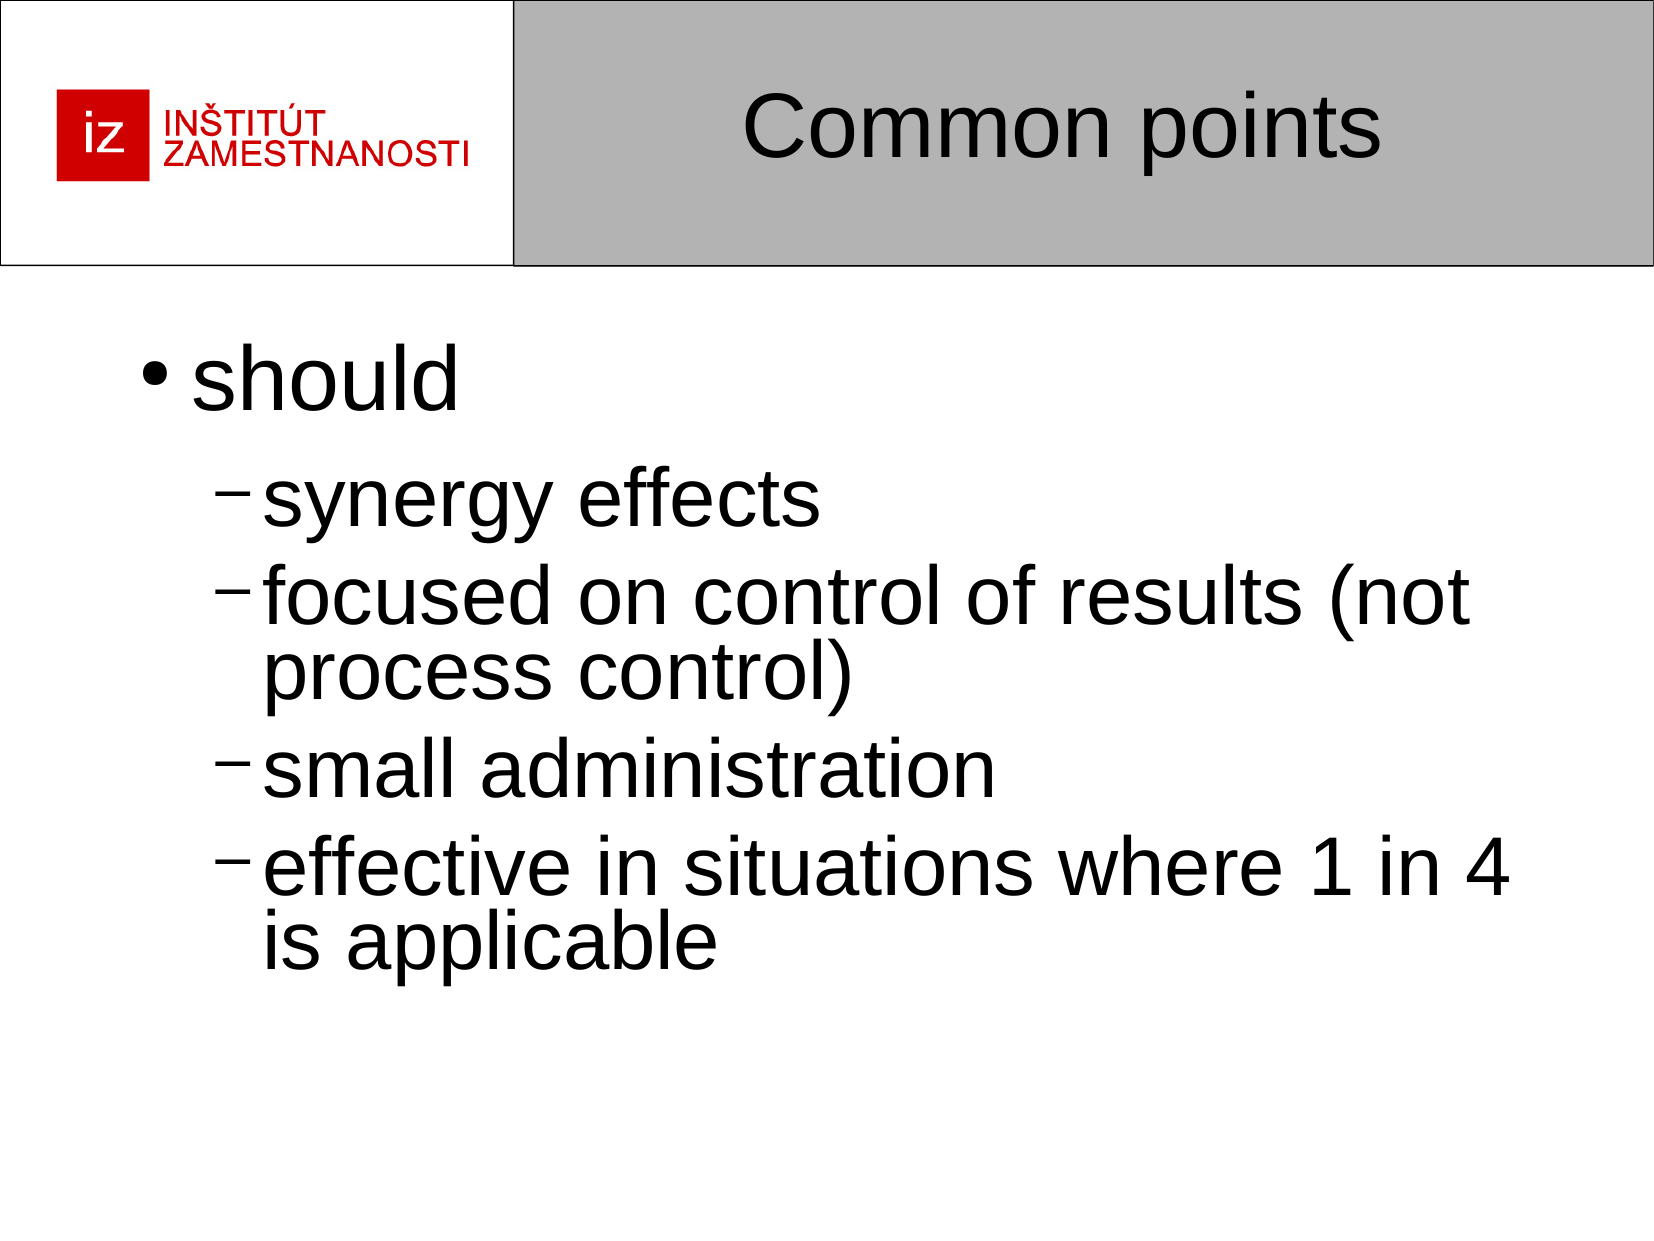

# Common points
should
synergy effects
focused on control of results (not process control)
small administration
effective in situations where 1 in 4 is applicable